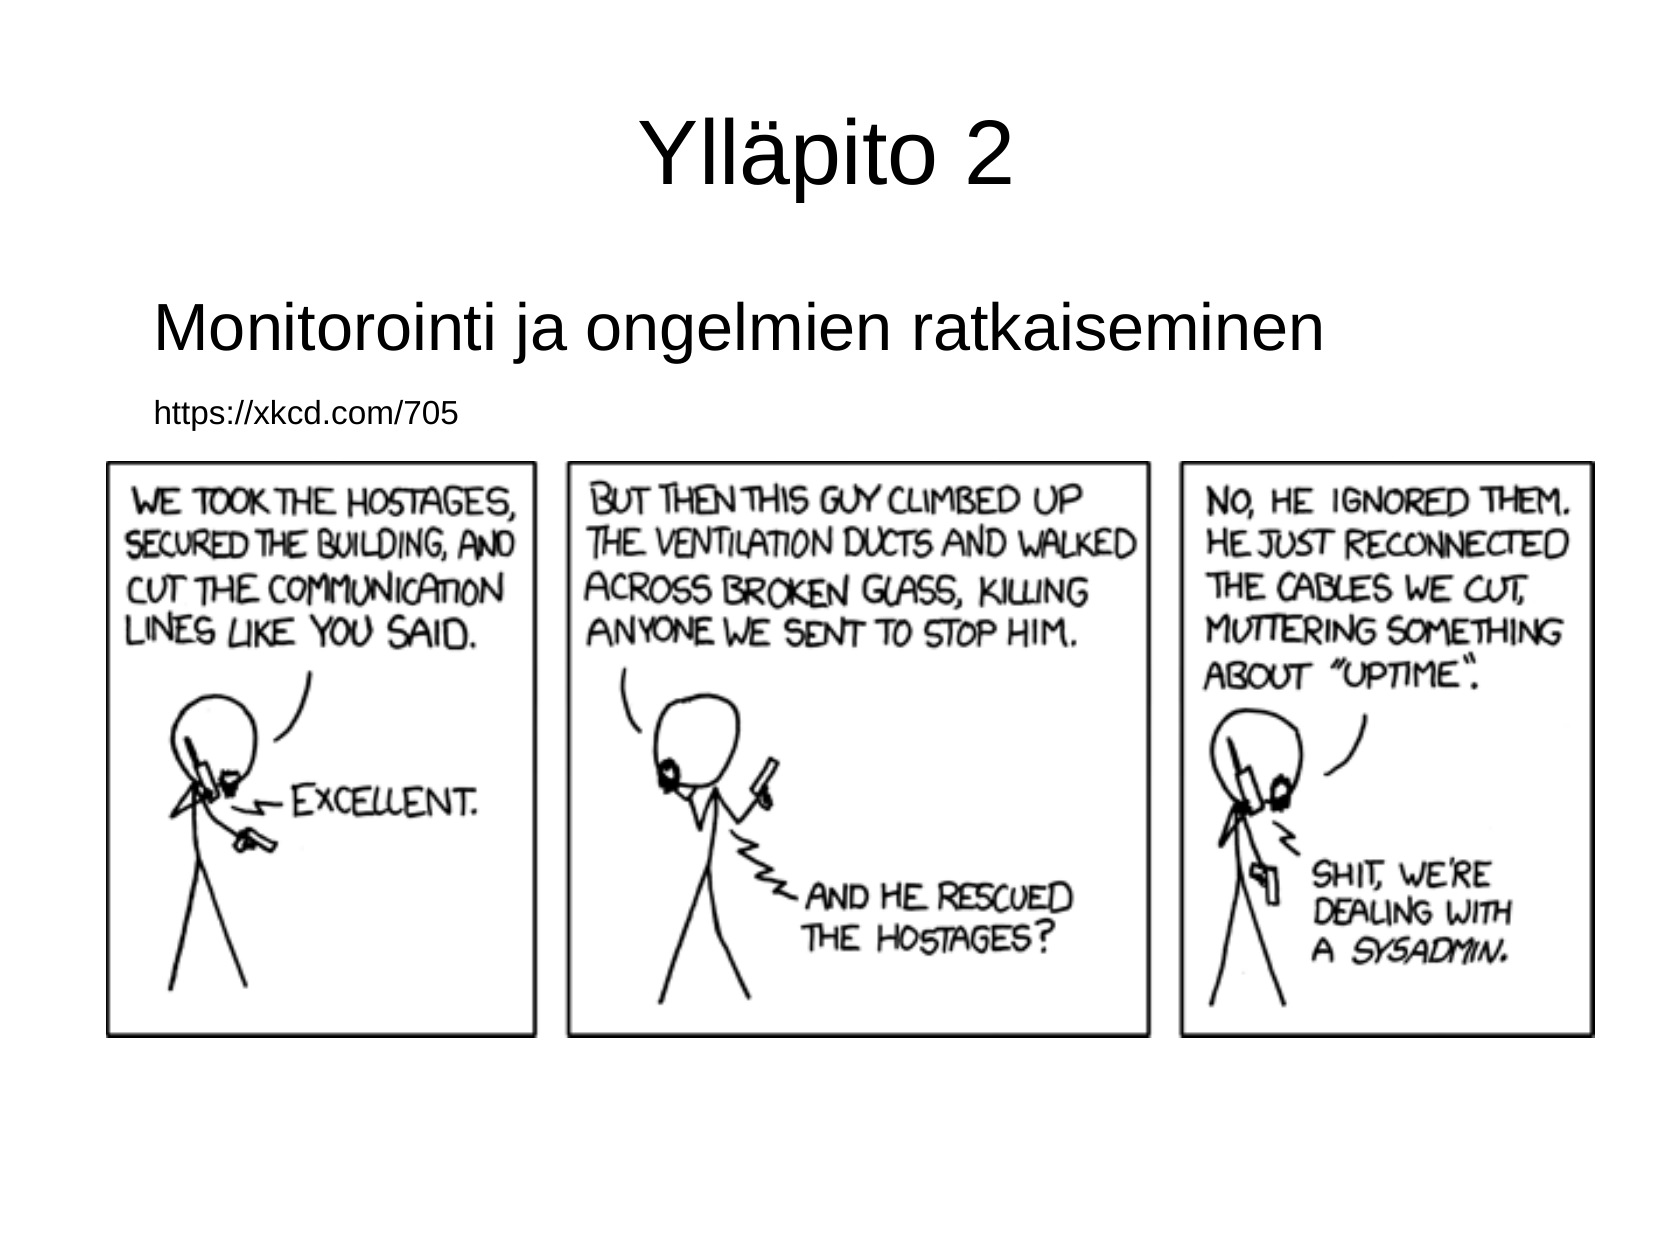

Ylläpito 2
# Monitorointi ja ongelmien ratkaiseminen
https://xkcd.com/705